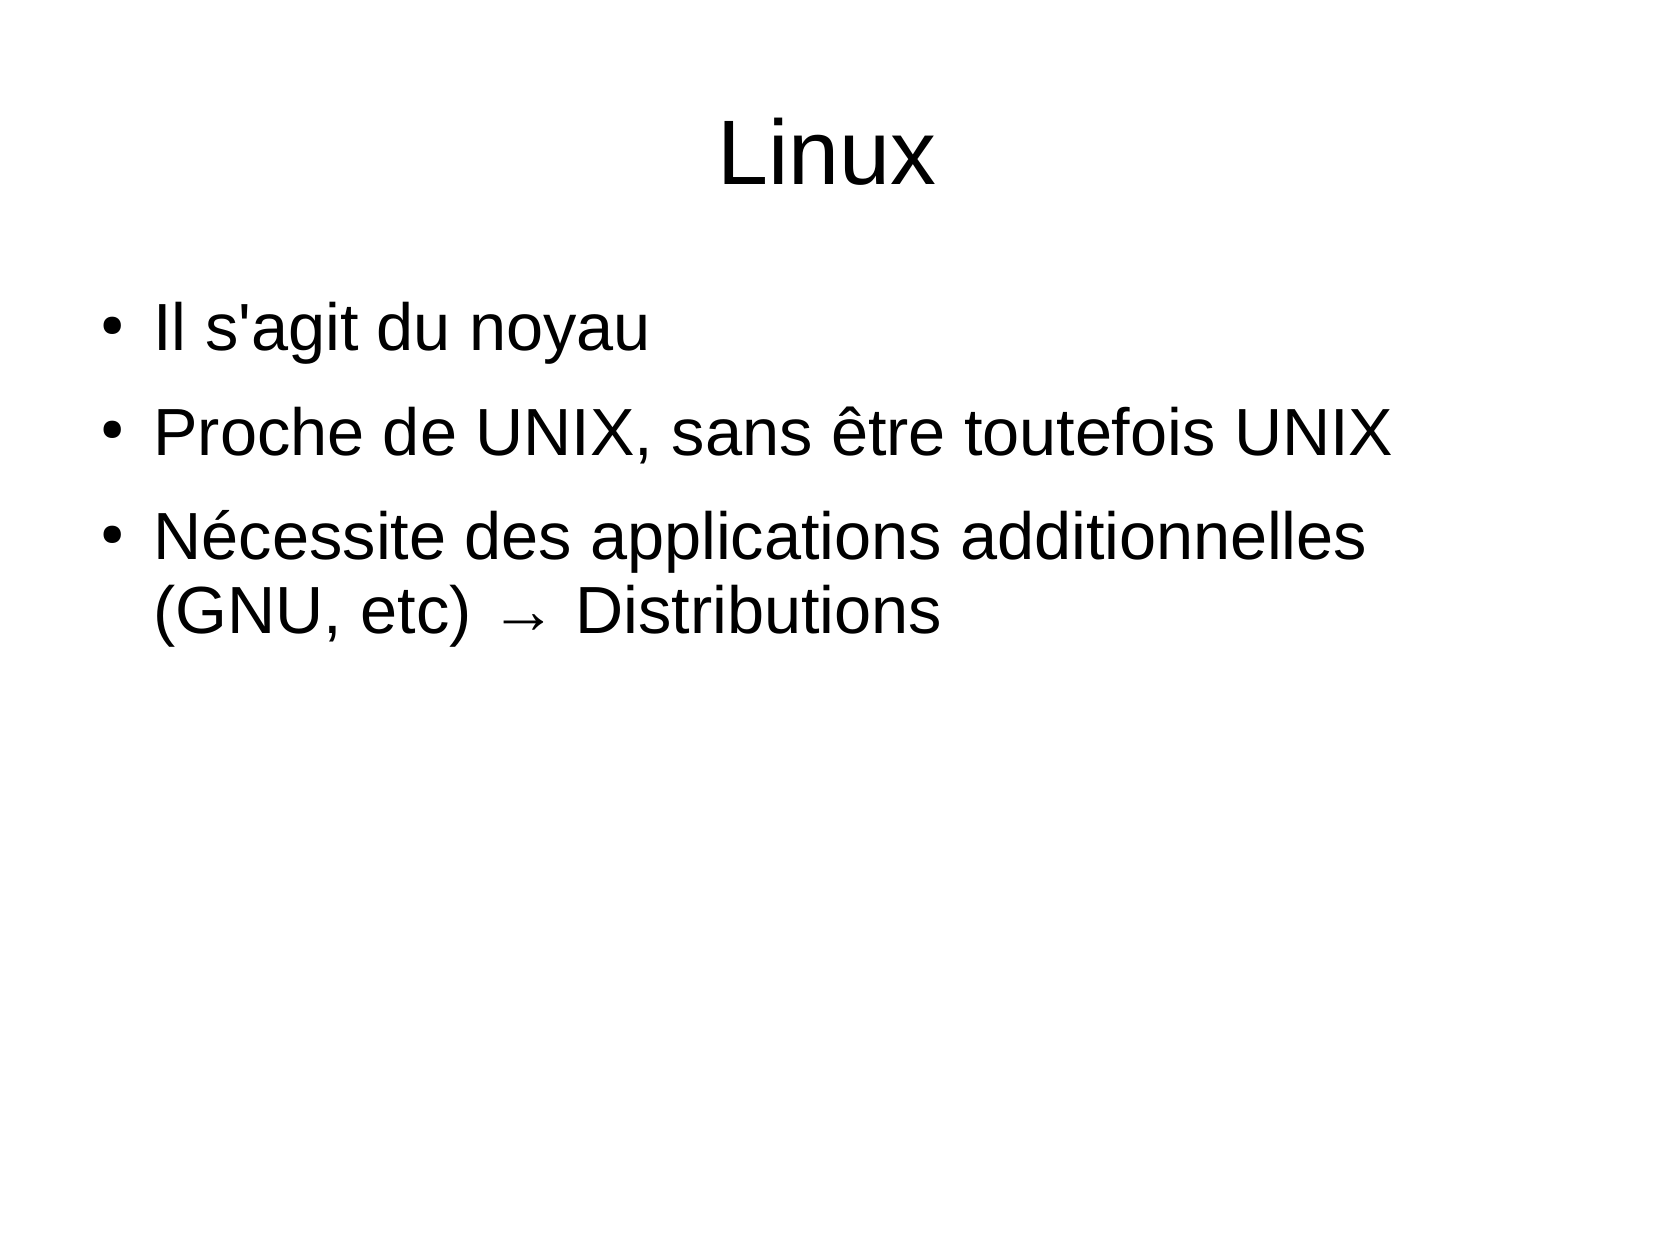

# Linux
Il s'agit du noyau
Proche de UNIX, sans être toutefois UNIX
Nécessite des applications additionnelles (GNU, etc) → Distributions